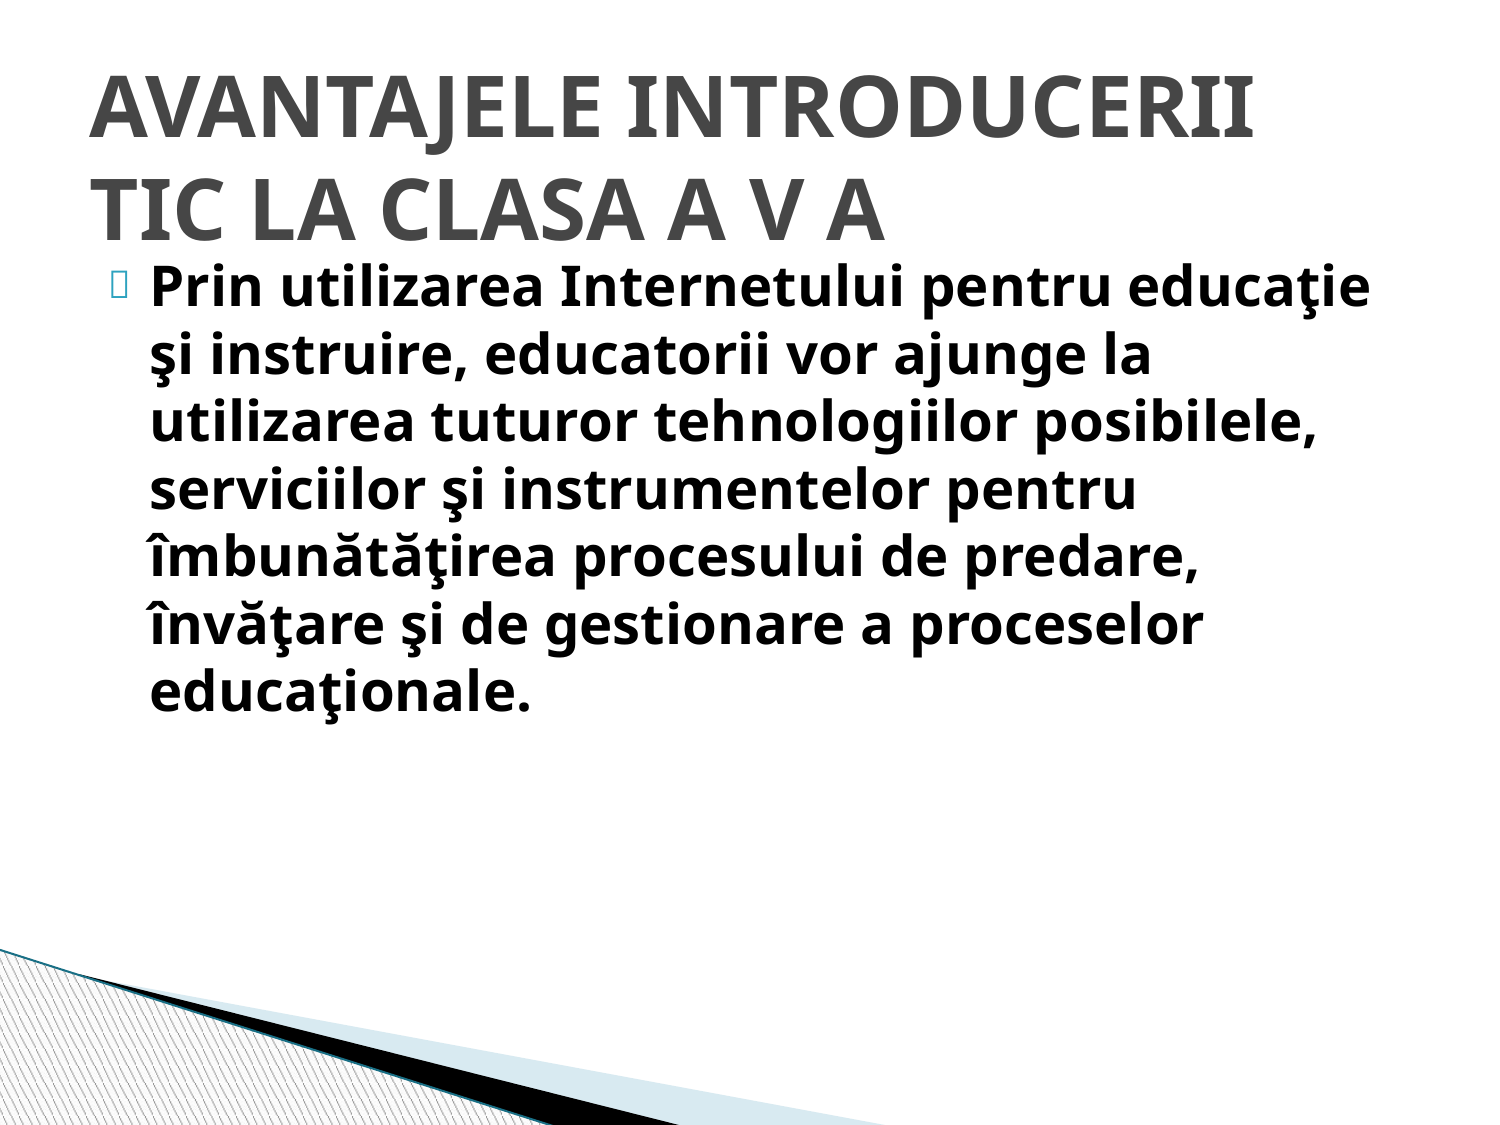

AVANTAJELE INTRODUCERII TIC LA CLASA A V A
# Prin utilizarea Internetului pentru educaţie şi instruire, educatorii vor ajunge la utilizarea tuturor tehnologiilor posibilele, serviciilor şi instrumentelor pentru îmbunătăţirea procesului de predare, învăţare şi de gestionare a proceselor educaţionale.